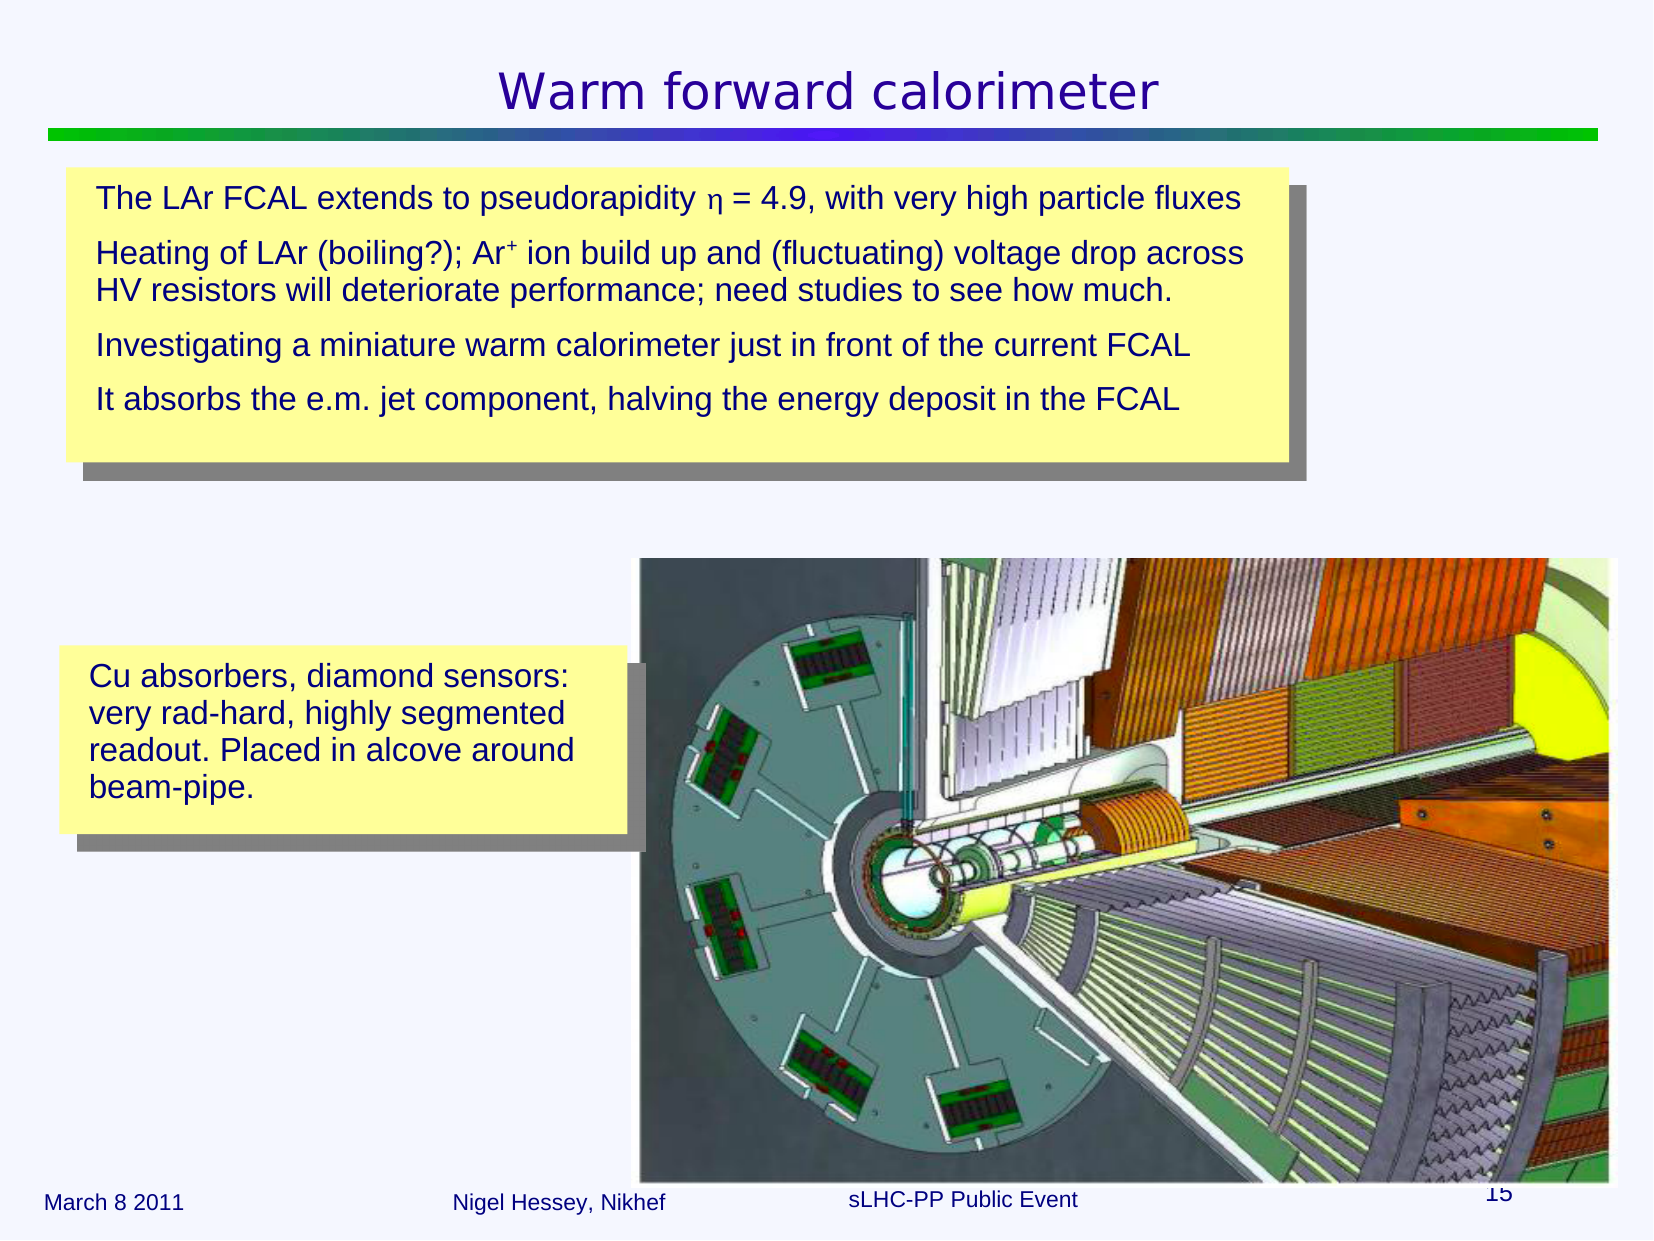

# Warm forward calorimeter
The LAr FCAL extends to pseudorapidity  = 4.9, with very high particle fluxes
Heating of LAr (boiling?); Ar+ ion build up and (fluctuating) voltage drop across HV resistors will deteriorate performance; need studies to see how much.
Investigating a miniature warm calorimeter just in front of the current FCAL
It absorbs the e.m. jet component, halving the energy deposit in the FCAL
Cu absorbers, diamond sensors: very rad-hard, highly segmented readout. Placed in alcove around beam-pipe.